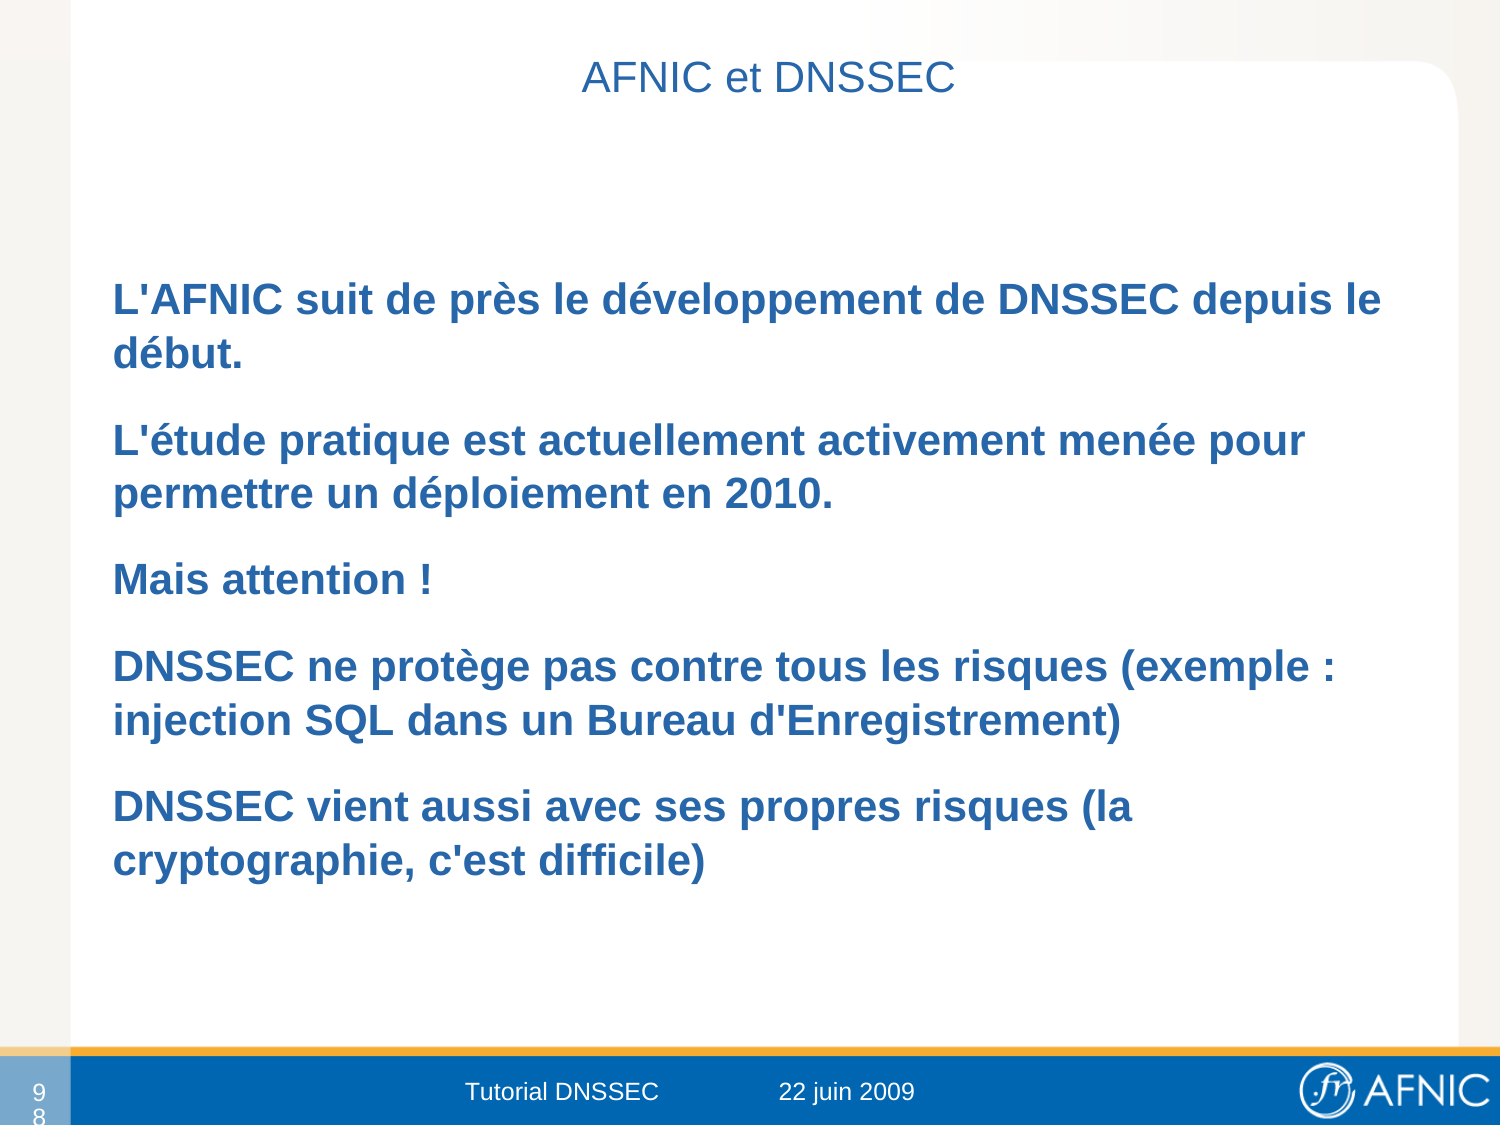

# AFNIC et DNSSEC
L'AFNIC suit de près le développement de DNSSEC depuis le début.
L'étude pratique est actuellement activement menée pour permettre un déploiement en 2010.
Mais attention !
DNSSEC ne protège pas contre tous les risques (exemple : injection SQL dans un Bureau d'Enregistrement)
DNSSEC vient aussi avec ses propres risques (la cryptographie, c'est difficile)